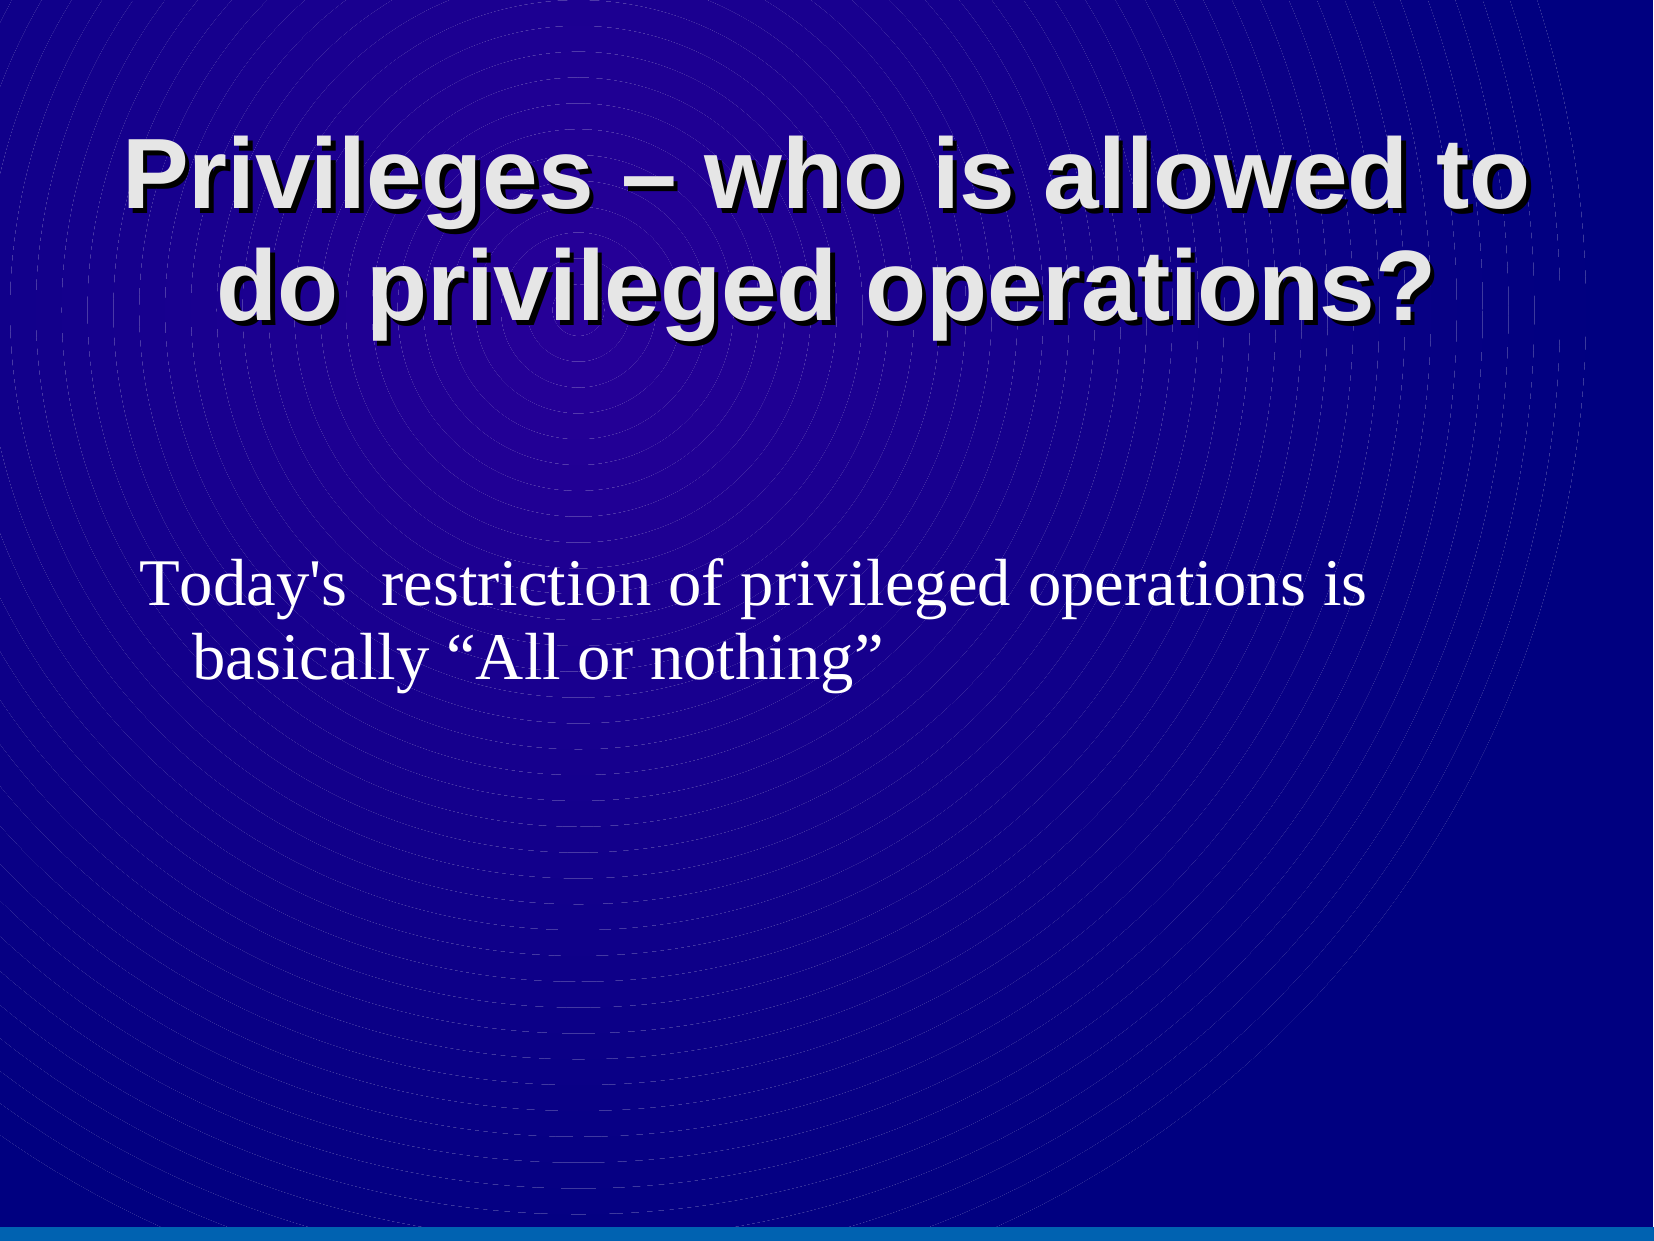

# Privileges – who is allowed to do privileged operations?
Today's restriction of privileged operations is basically “All or nothing”